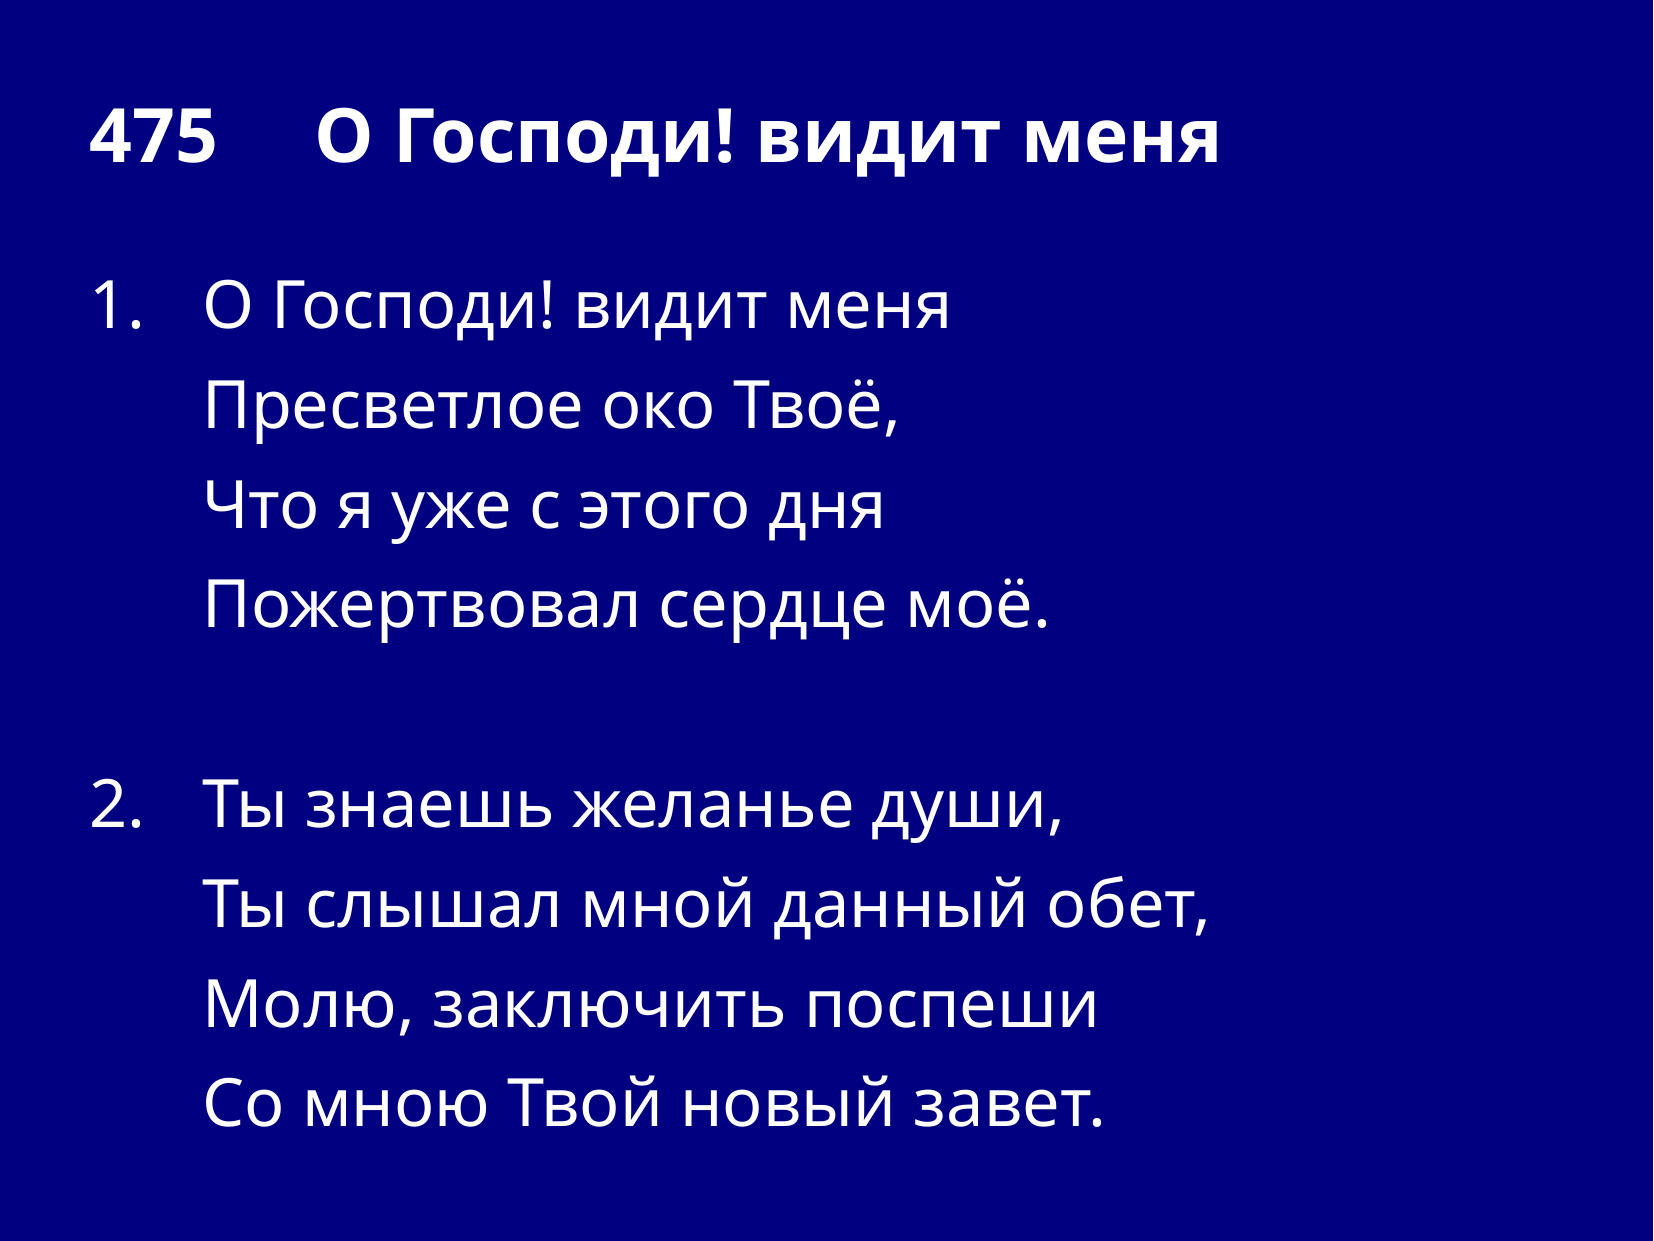

475	О Господи! видит меня
1.	О Господи! видит меня
	Пресветлое око Твоё,
	Что я уже с этого дня
	Пожертвовал сердце моё.
2.	Ты знаешь желанье души,
	Ты слышал мной данный обет,
	Молю, заключить поспеши
	Со мною Твой новый завет.